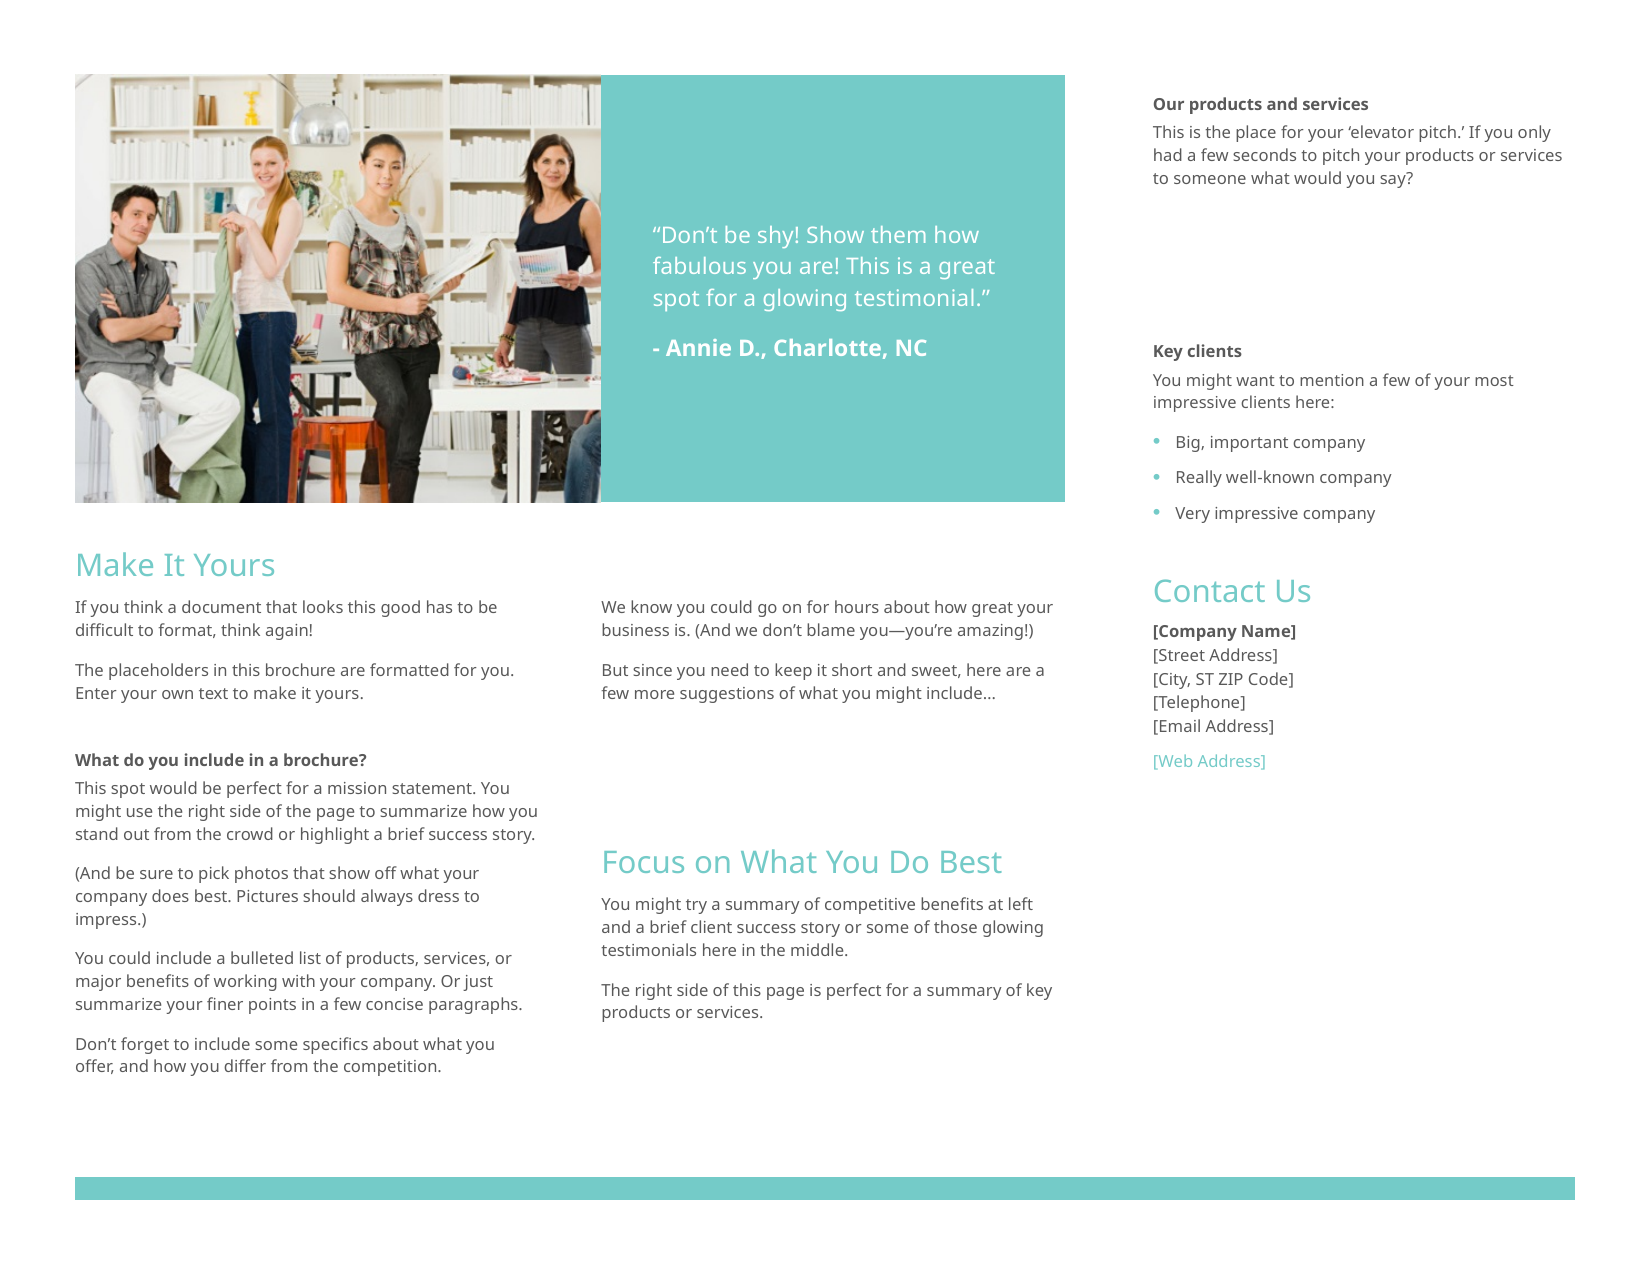

Our products and services
This is the place for your ‘elevator pitch.’ If you only had a few seconds to pitch your products or services to someone what would you say?
“Don’t be shy! Show them how fabulous you are! This is a great spot for a glowing testimonial.”
- Annie D., Charlotte, NC
Key clients
You might want to mention a few of your most impressive clients here:
Big, important company
Really well-known company
Very impressive company
# Make It Yours
Contact Us
If you think a document that looks this good has to be difficult to format, think again!
The placeholders in this brochure are formatted for you. Enter your own text to make it yours.
We know you could go on for hours about how great your business is. (And we don’t blame you—you’re amazing!)
But since you need to keep it short and sweet, here are a few more suggestions of what you might include…
[Company Name]
[Street Address]
[City, ST ZIP Code]
[Telephone]
[Email Address]
What do you include in a brochure?
[Web Address]
This spot would be perfect for a mission statement. You might use the right side of the page to summarize how you stand out from the crowd or highlight a brief success story.
(And be sure to pick photos that show off what your company does best. Pictures should always dress to impress.)
You could include a bulleted list of products, services, or major benefits of working with your company. Or just summarize your finer points in a few concise paragraphs.
Don’t forget to include some specifics about what you offer, and how you differ from the competition.
Focus on What You Do Best
You might try a summary of competitive benefits at left and a brief client success story or some of those glowing testimonials here in the middle.
The right side of this page is perfect for a summary of key products or services.